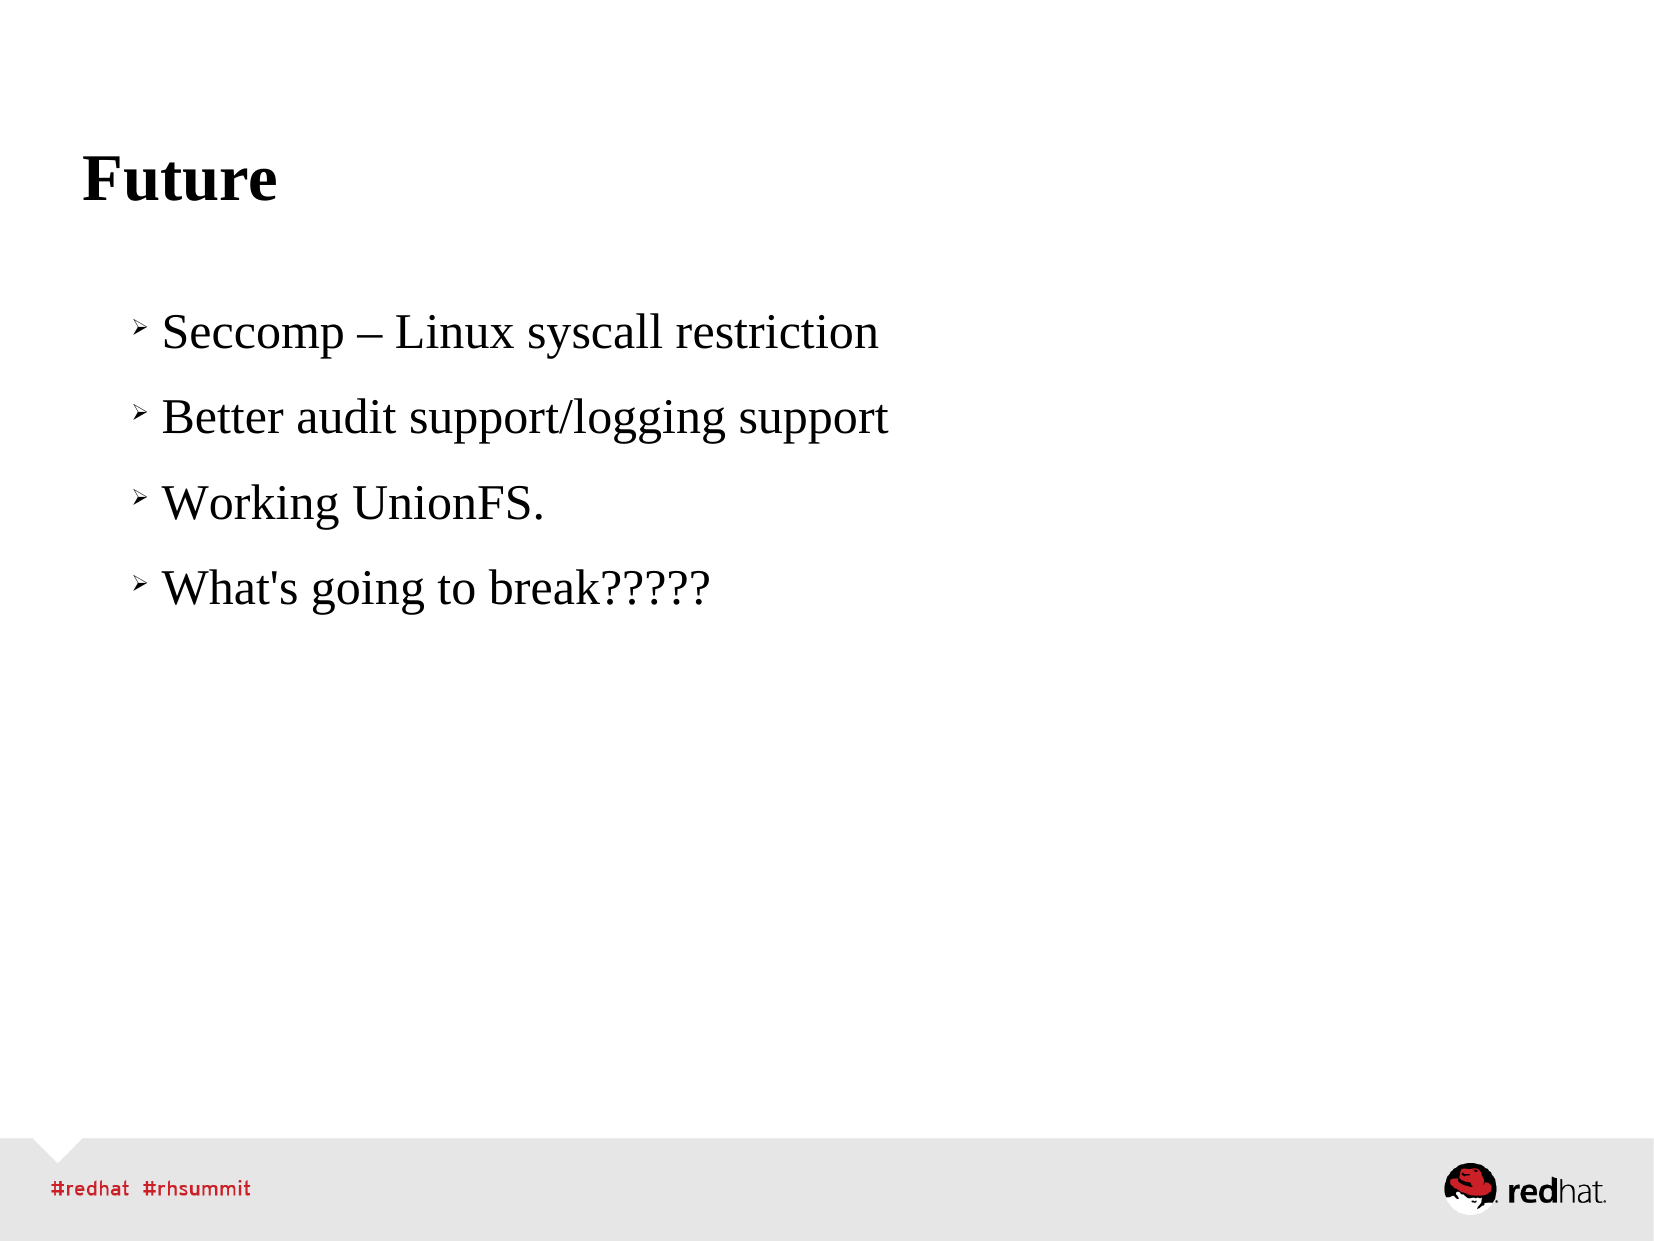

# Future
 Seccomp – Linux syscall restriction
 Better audit support/logging support
 Working UnionFS.
 What's going to break?????